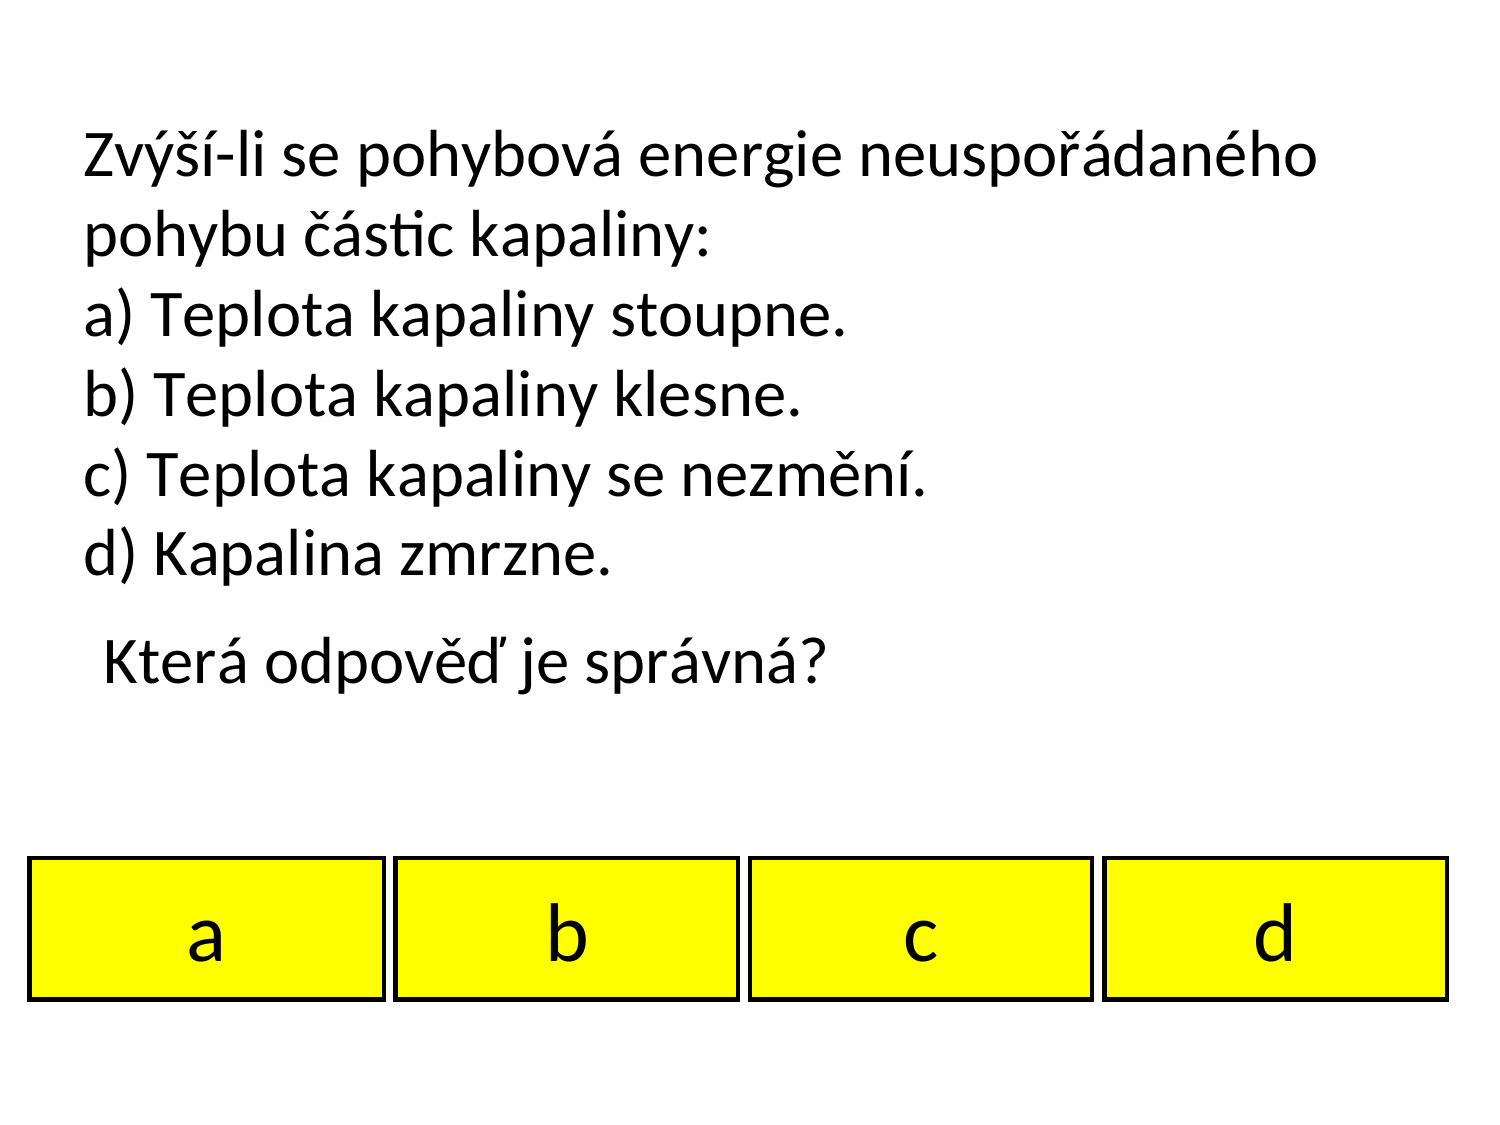

Zvýší-li se pohybová energie neuspořádaného
pohybu částic kapaliny:
a) Teplota kapaliny stoupne.
b) Teplota kapaliny klesne.
c) Teplota kapaliny se nezmění.
d) Kapalina zmrzne.
Která odpověď je správná?
a
b
c
d